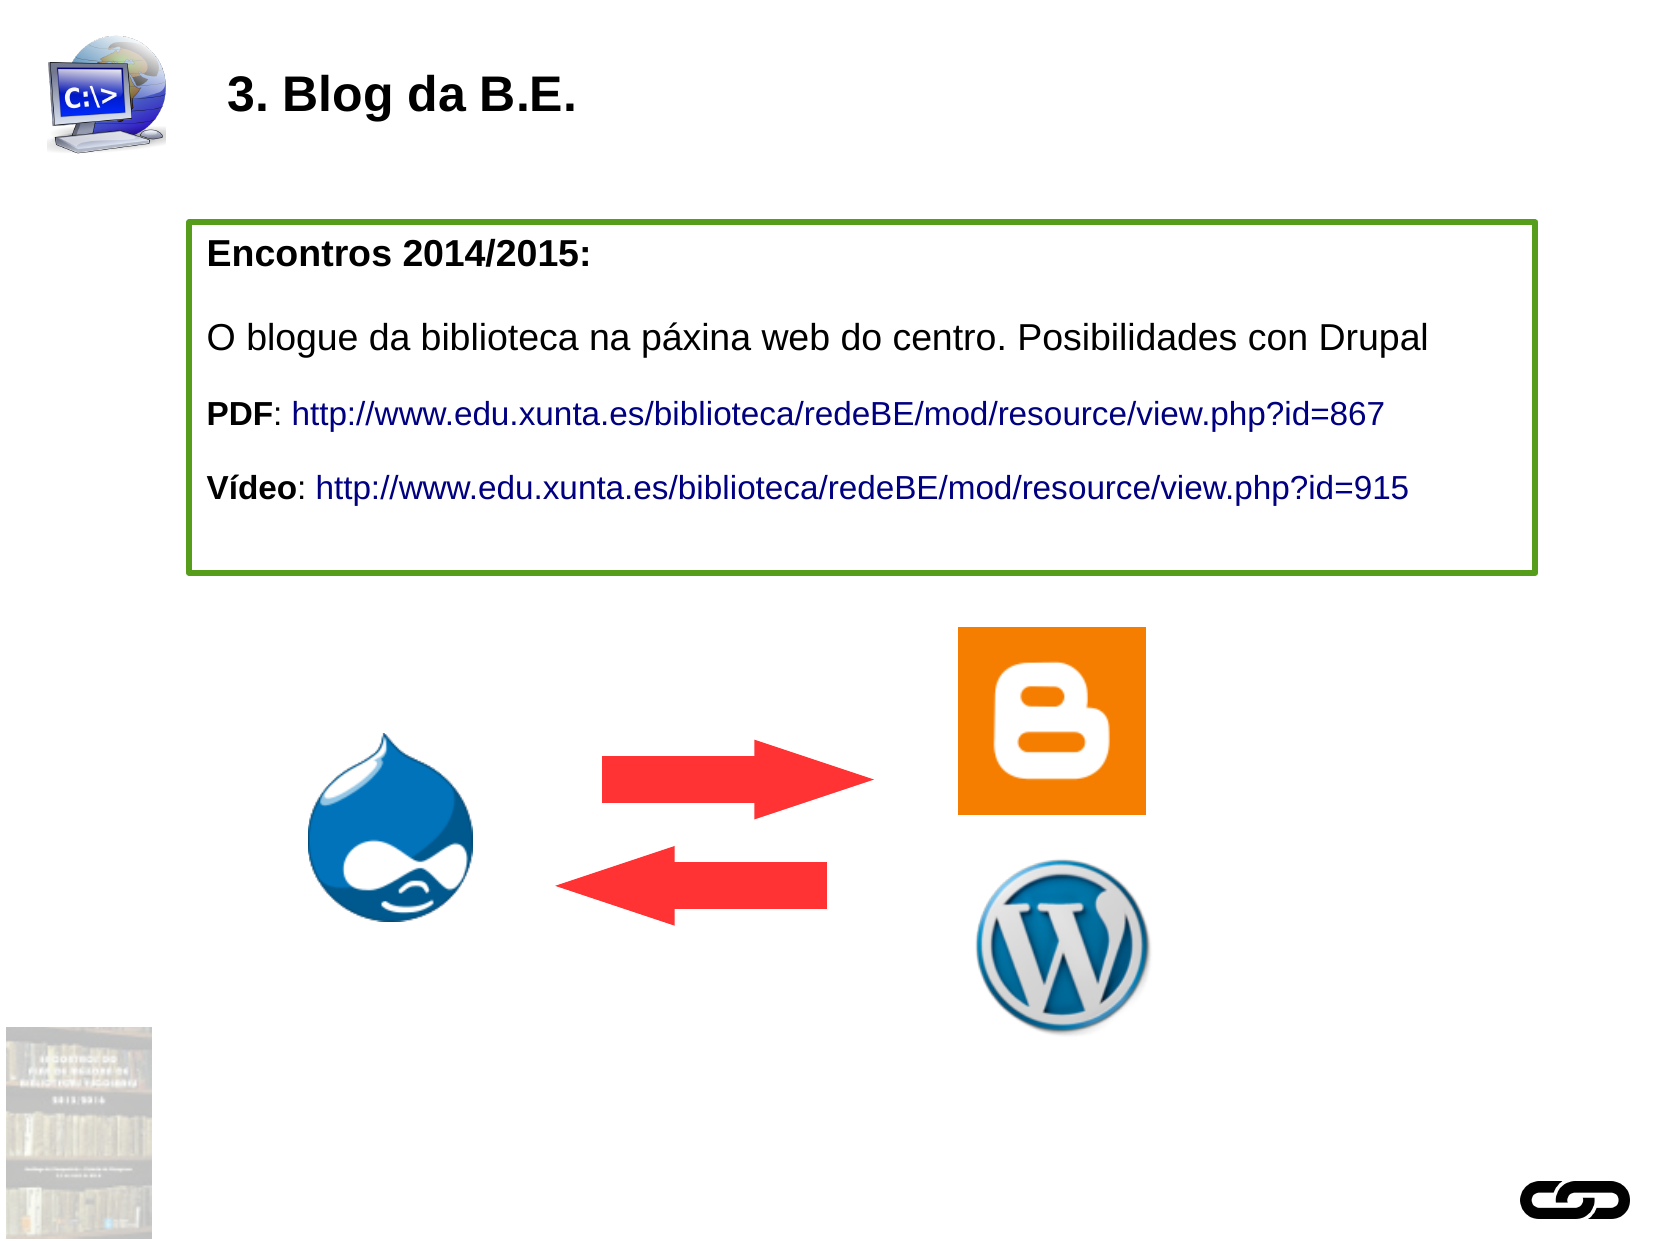

3. Blog da B.E.
Encontros 2014/2015:
O blogue da biblioteca na páxina web do centro. Posibilidades con Drupal
PDF: http://www.edu.xunta.es/biblioteca/redeBE/mod/resource/view.php?id=867
Vídeo: http://www.edu.xunta.es/biblioteca/redeBE/mod/resource/view.php?id=915